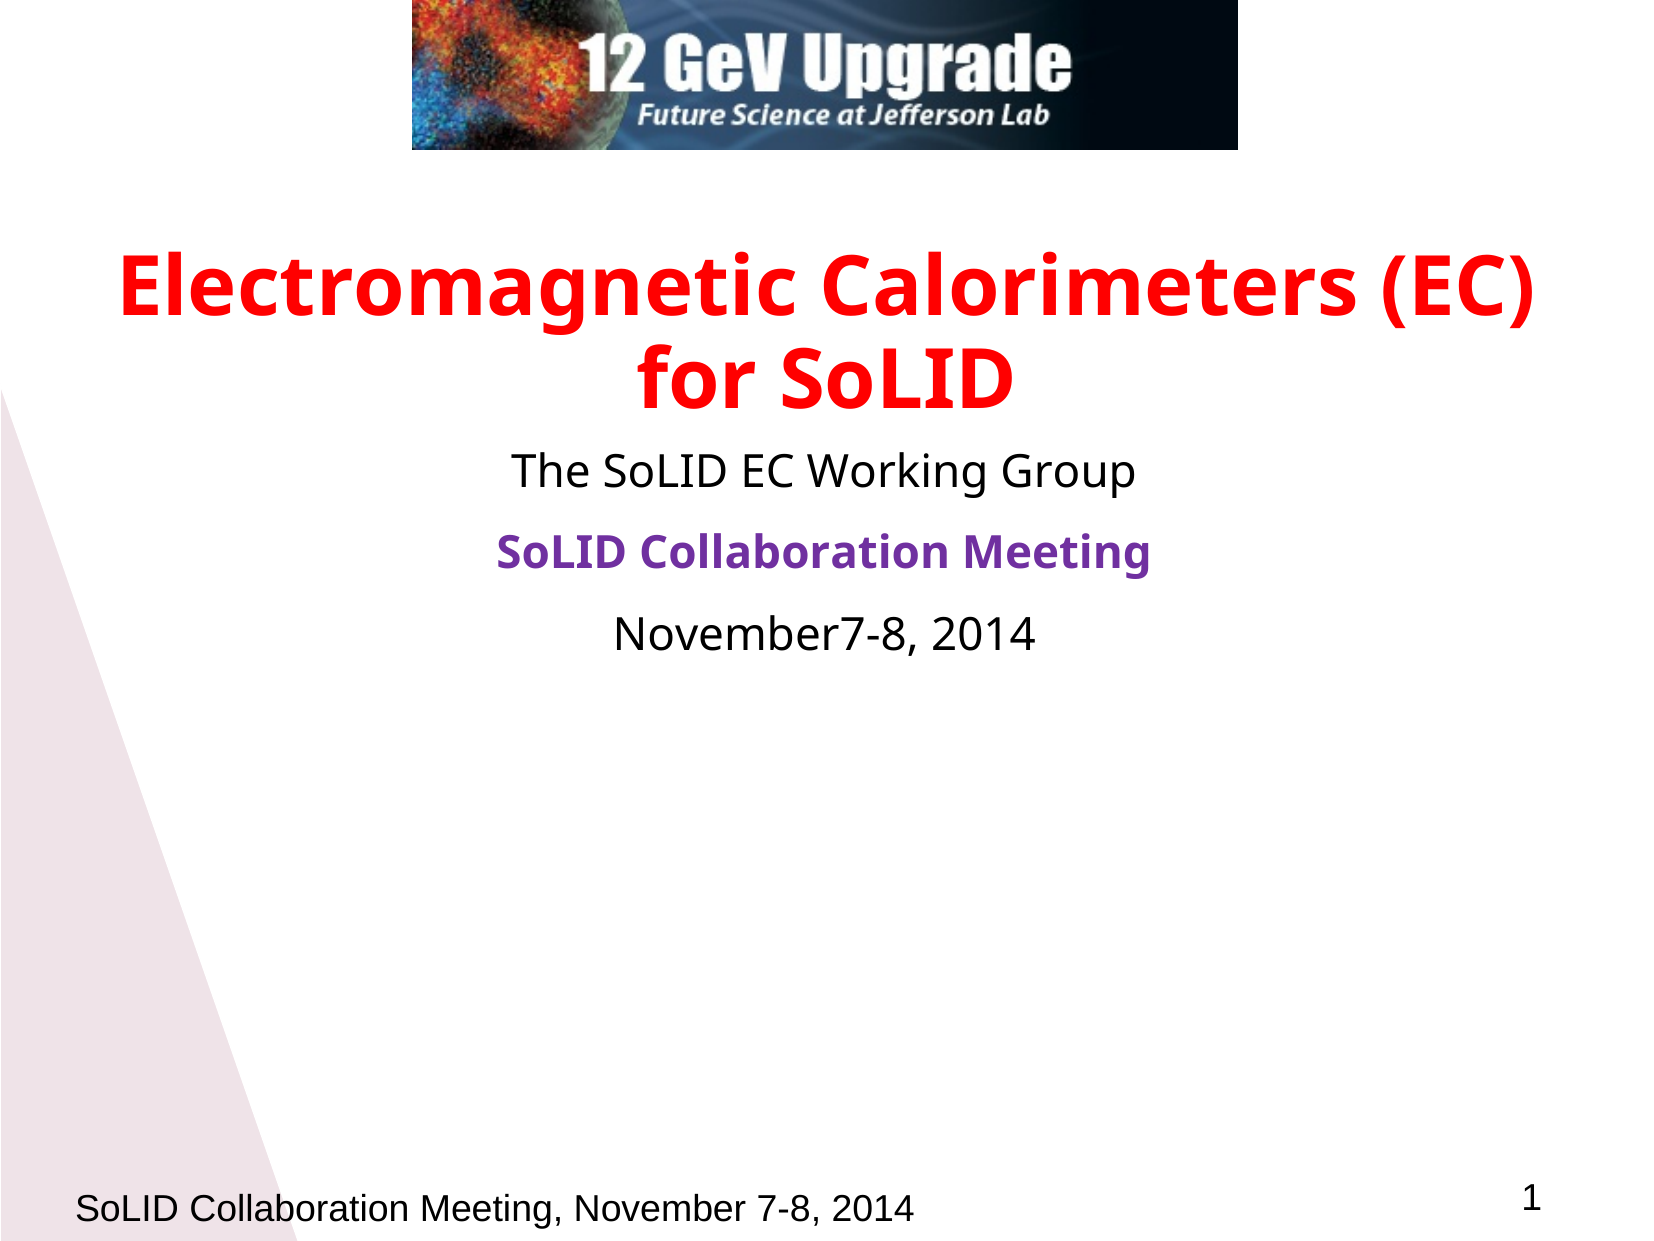

The SoLID EC Working Group
SoLID Collaboration Meeting
November7-8, 2014
# Electromagnetic Calorimeters (EC) for SoLID
1